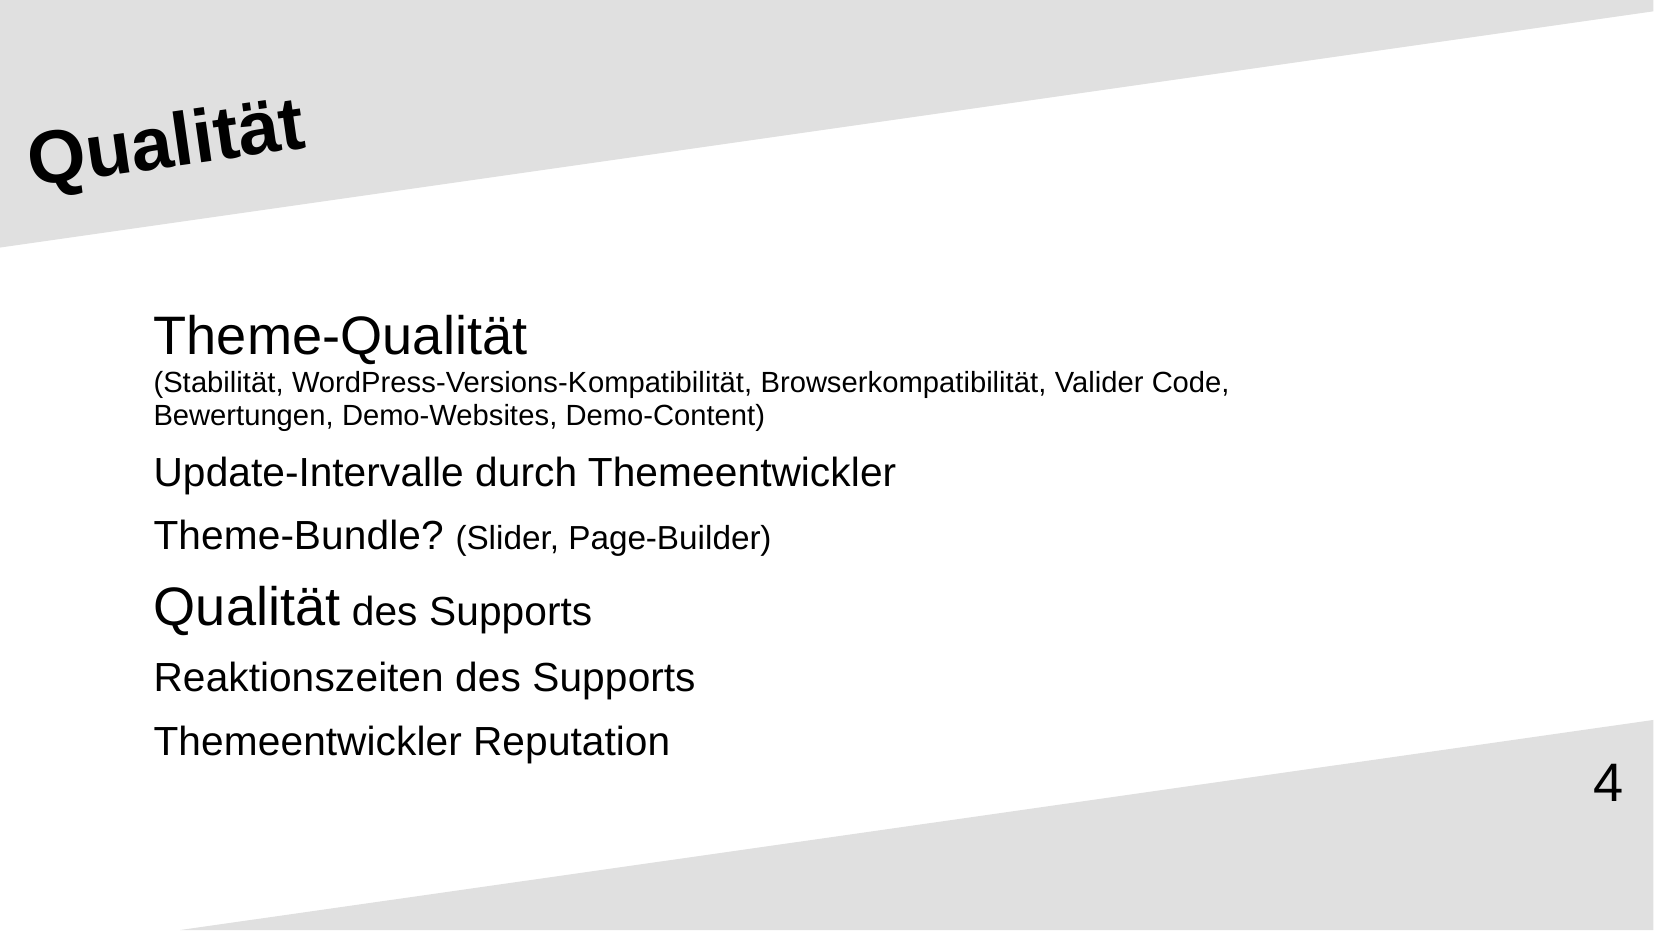

# Qualität
Theme-Qualität
(Stabilität, WordPress-Versions-Kompatibilität, Browserkompatibilität, Valider Code,
Bewertungen, Demo-Websites, Demo-Content)
Update-Intervalle durch Themeentwickler
Theme-Bundle? (Slider, Page-Builder)
Qualität des Supports
Reaktionszeiten des Supports
Themeentwickler Reputation
4